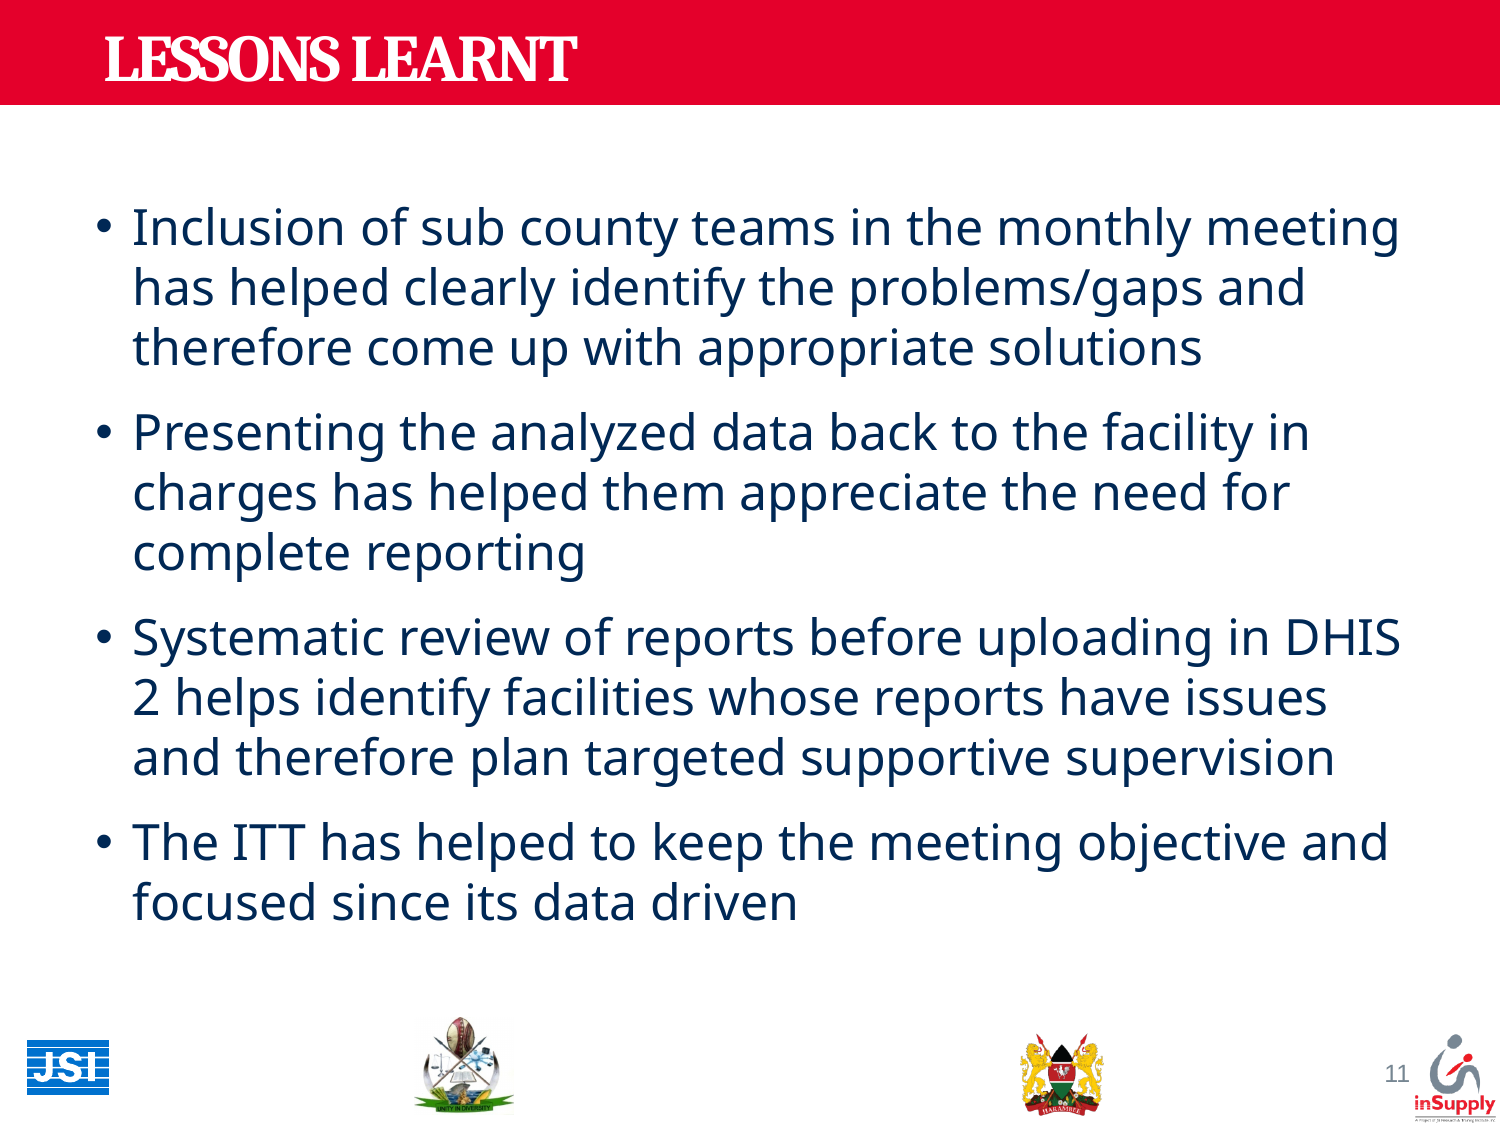

LESSONS LEARNT
Inclusion of sub county teams in the monthly meeting has helped clearly identify the problems/gaps and therefore come up with appropriate solutions
Presenting the analyzed data back to the facility in charges has helped them appreciate the need for complete reporting
Systematic review of reports before uploading in DHIS 2 helps identify facilities whose reports have issues and therefore plan targeted supportive supervision
The ITT has helped to keep the meeting objective and focused since its data driven